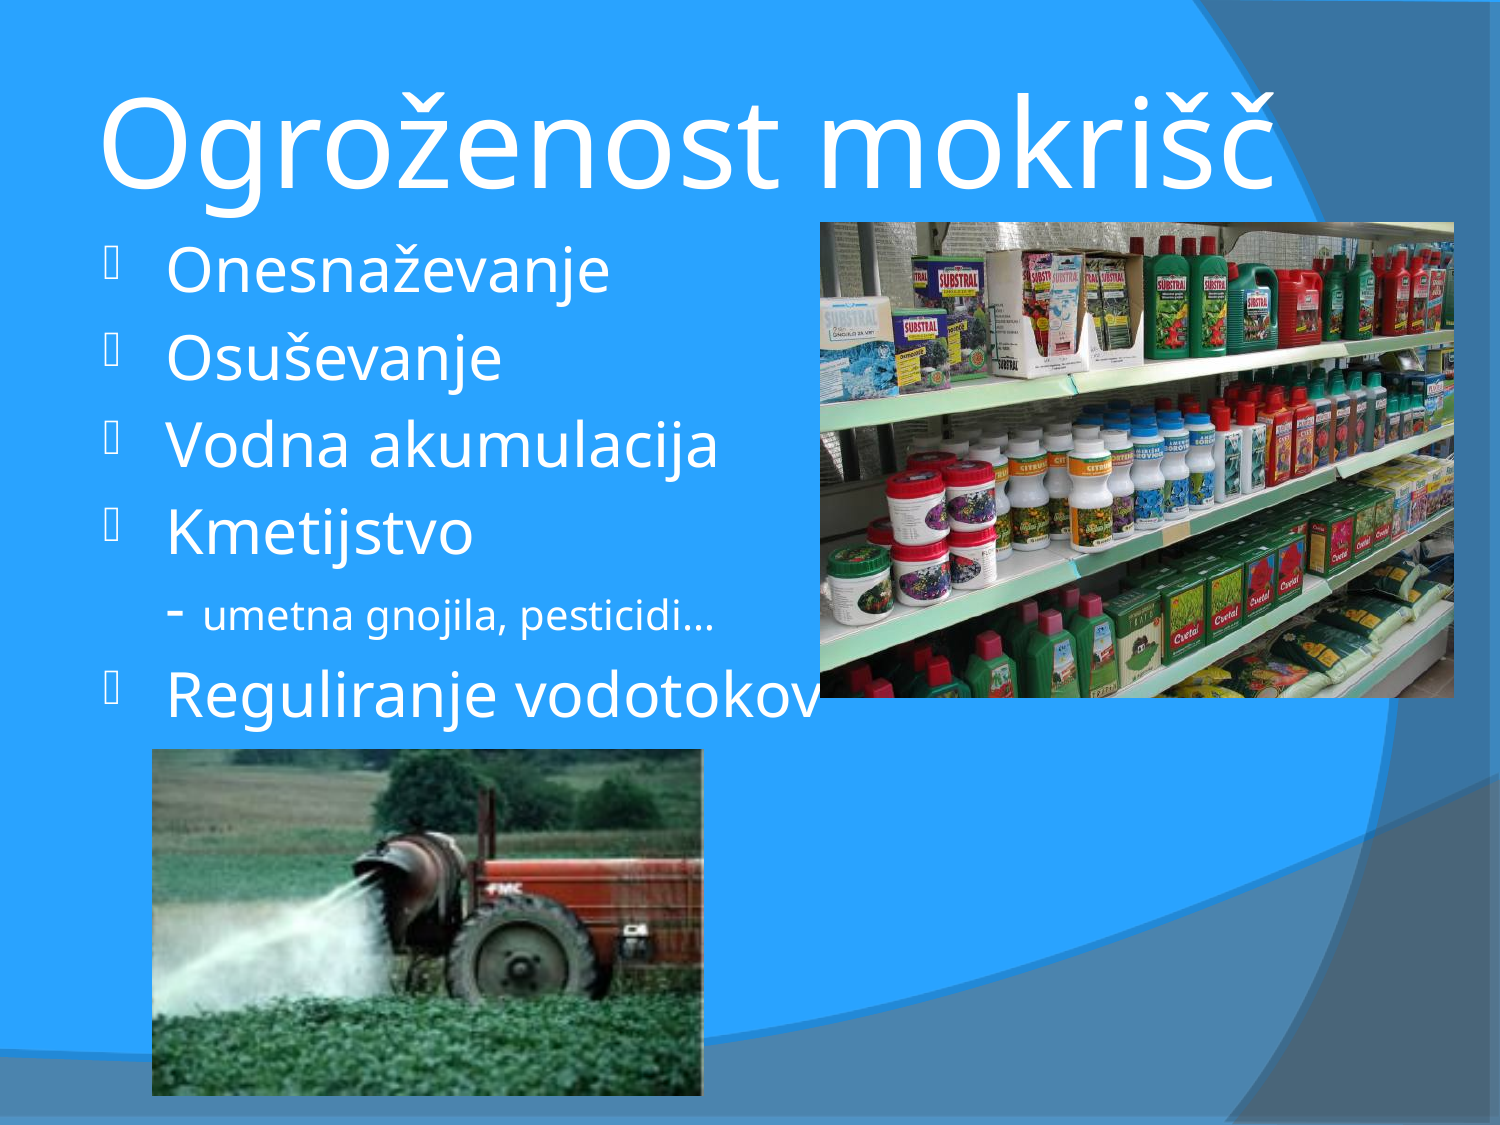

# Ogroženost mokrišč
Onesnaževanje
Osuševanje
Vodna akumulacija
Kmetijstvo
- umetna gnojila, pesticidi…
Reguliranje vodotokov